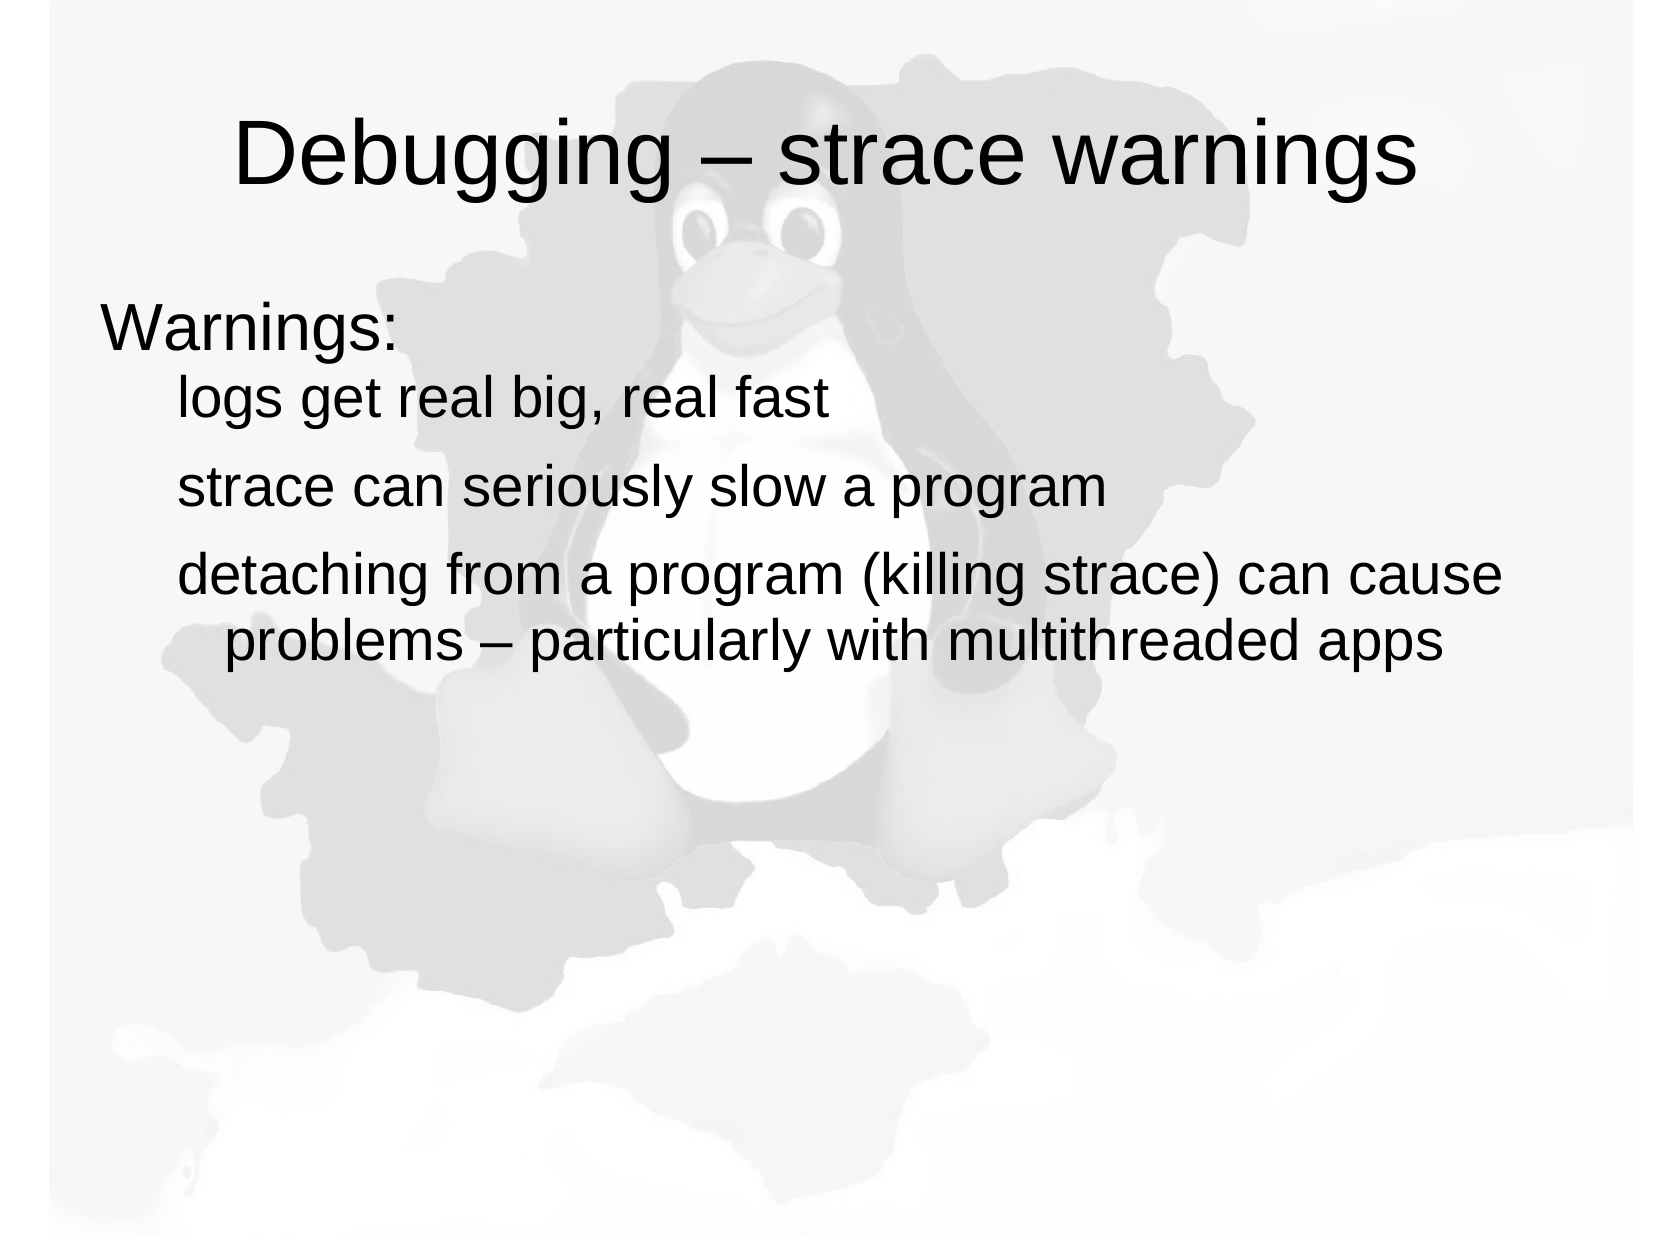

# Debugging – strace warnings
Warnings:
logs get real big, real fast
strace can seriously slow a program
detaching from a program (killing strace) can cause problems – particularly with multithreaded apps